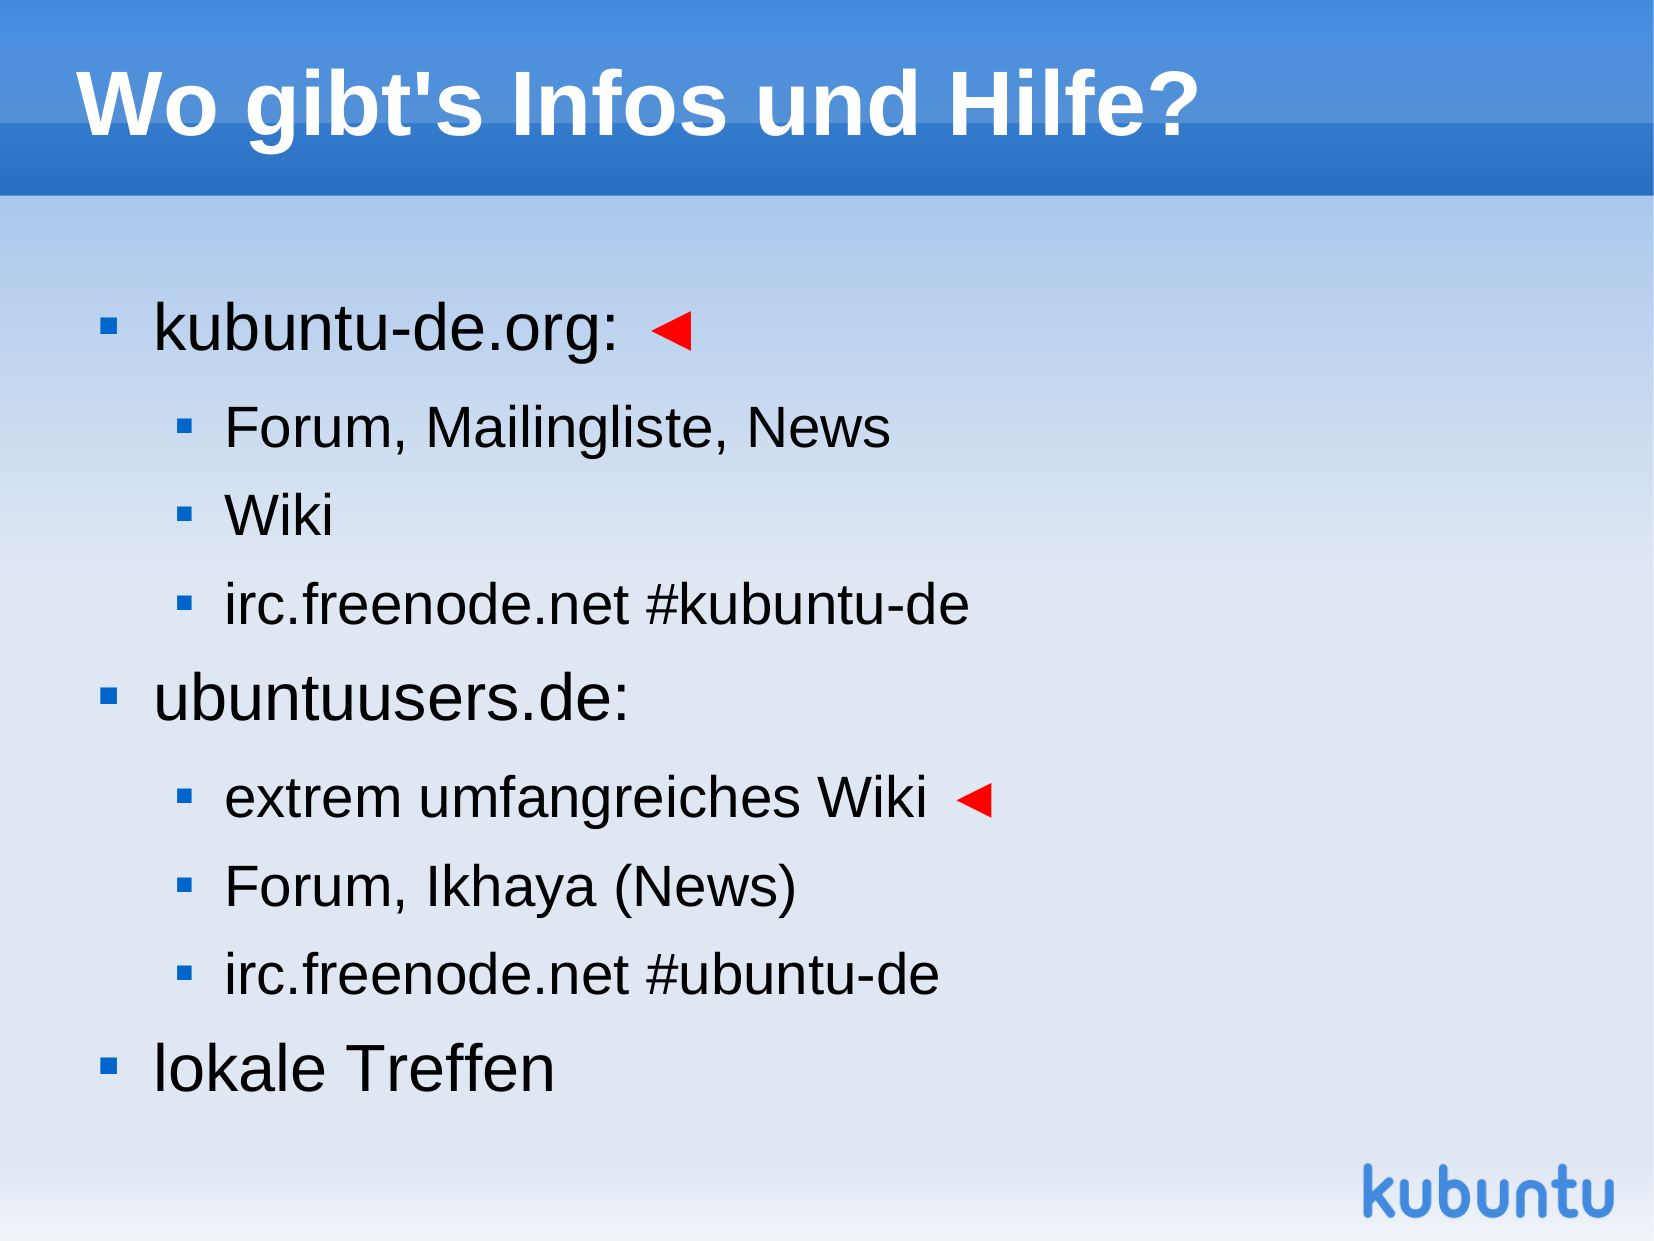

# Wo gibt's Infos und Hilfe?
kubuntu-de.org: ◄
Forum, Mailingliste, News
Wiki
irc.freenode.net #kubuntu-de
ubuntuusers.de:
extrem umfangreiches Wiki ◄
Forum, Ikhaya (News)
irc.freenode.net #ubuntu-de
lokale Treffen